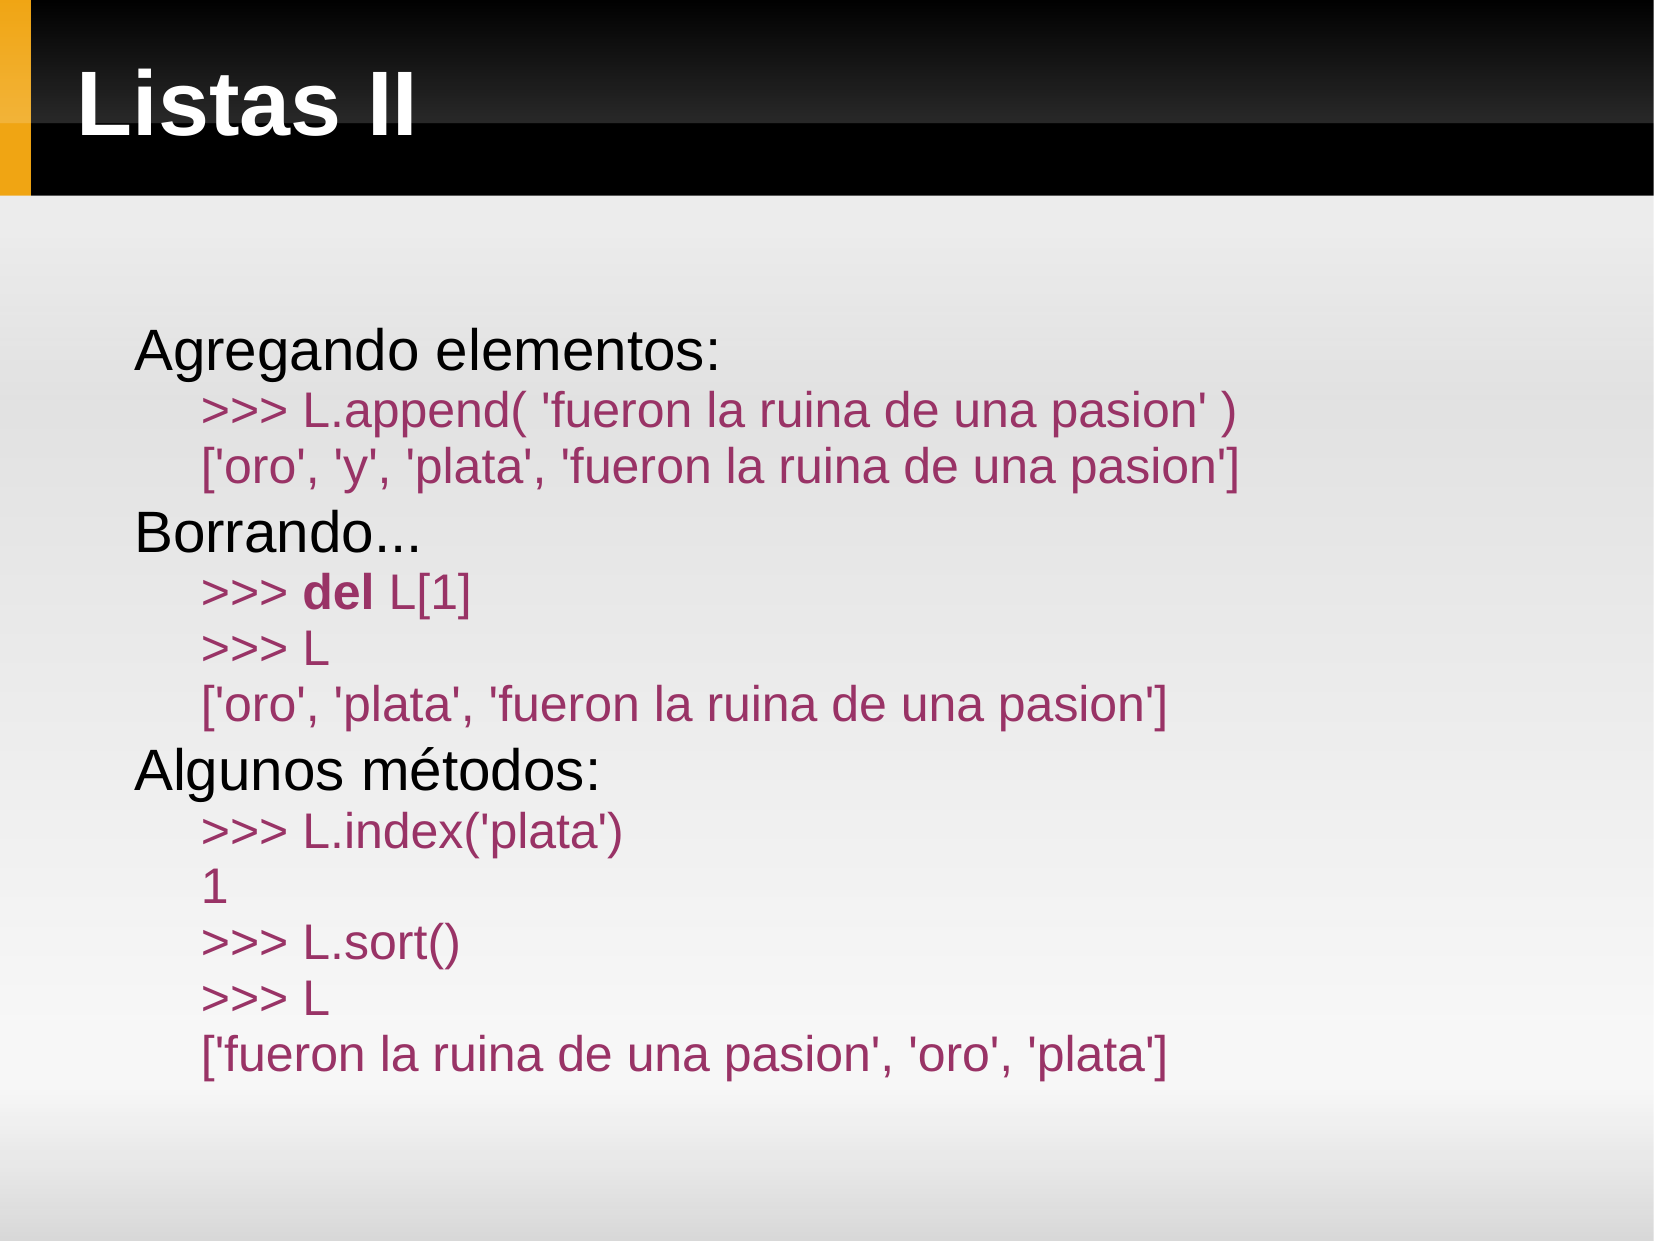

# Listas II
 Agregando elementos:
>>> L.append( 'fueron la ruina de una pasion' )
['oro', 'y', 'plata', 'fueron la ruina de una pasion']
 Borrando...
>>> del L[1]
>>> L
['oro', 'plata', 'fueron la ruina de una pasion']
 Algunos métodos:
>>> L.index('plata')
1
>>> L.sort()
>>> L
['fueron la ruina de una pasion', 'oro', 'plata']